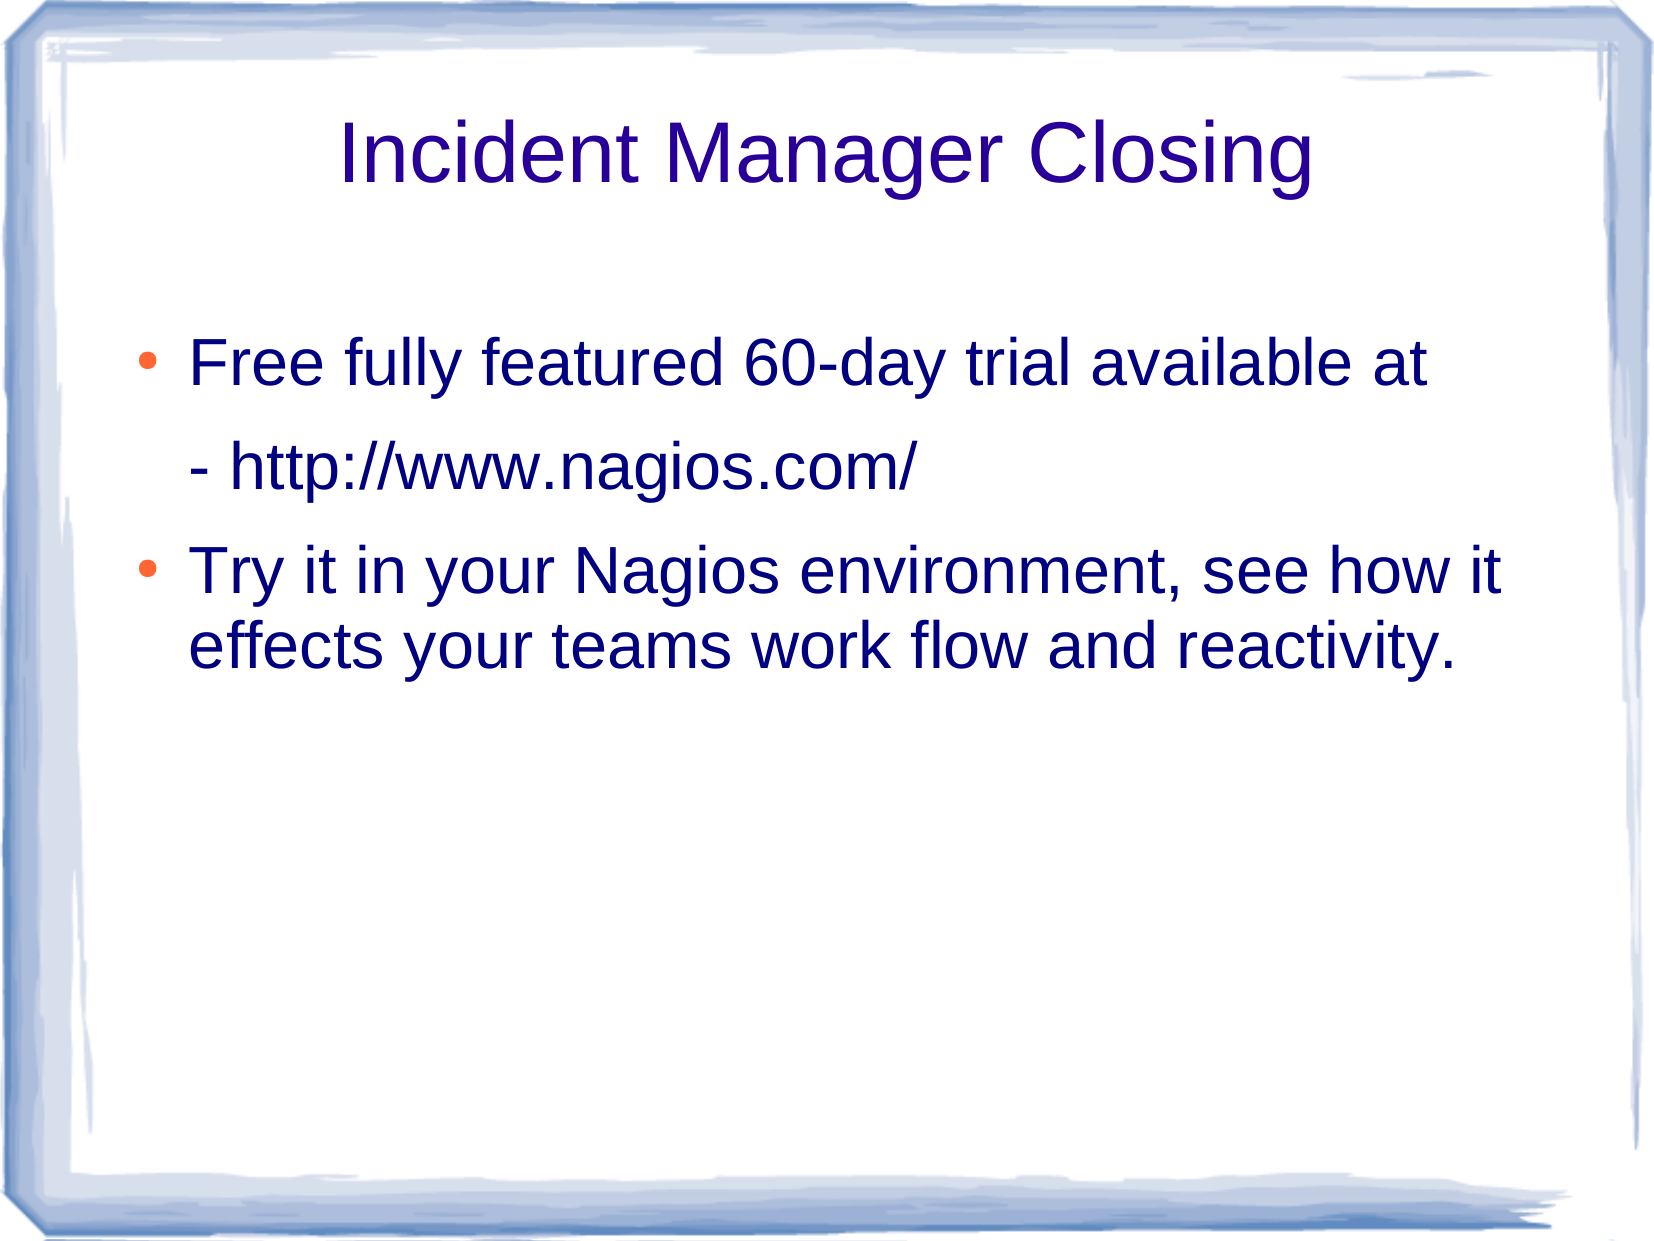

# Incident Manager Closing
Free fully featured 60-day trial available at
- http://www.nagios.com/
Try it in your Nagios environment, see how it effects your teams work flow and reactivity.